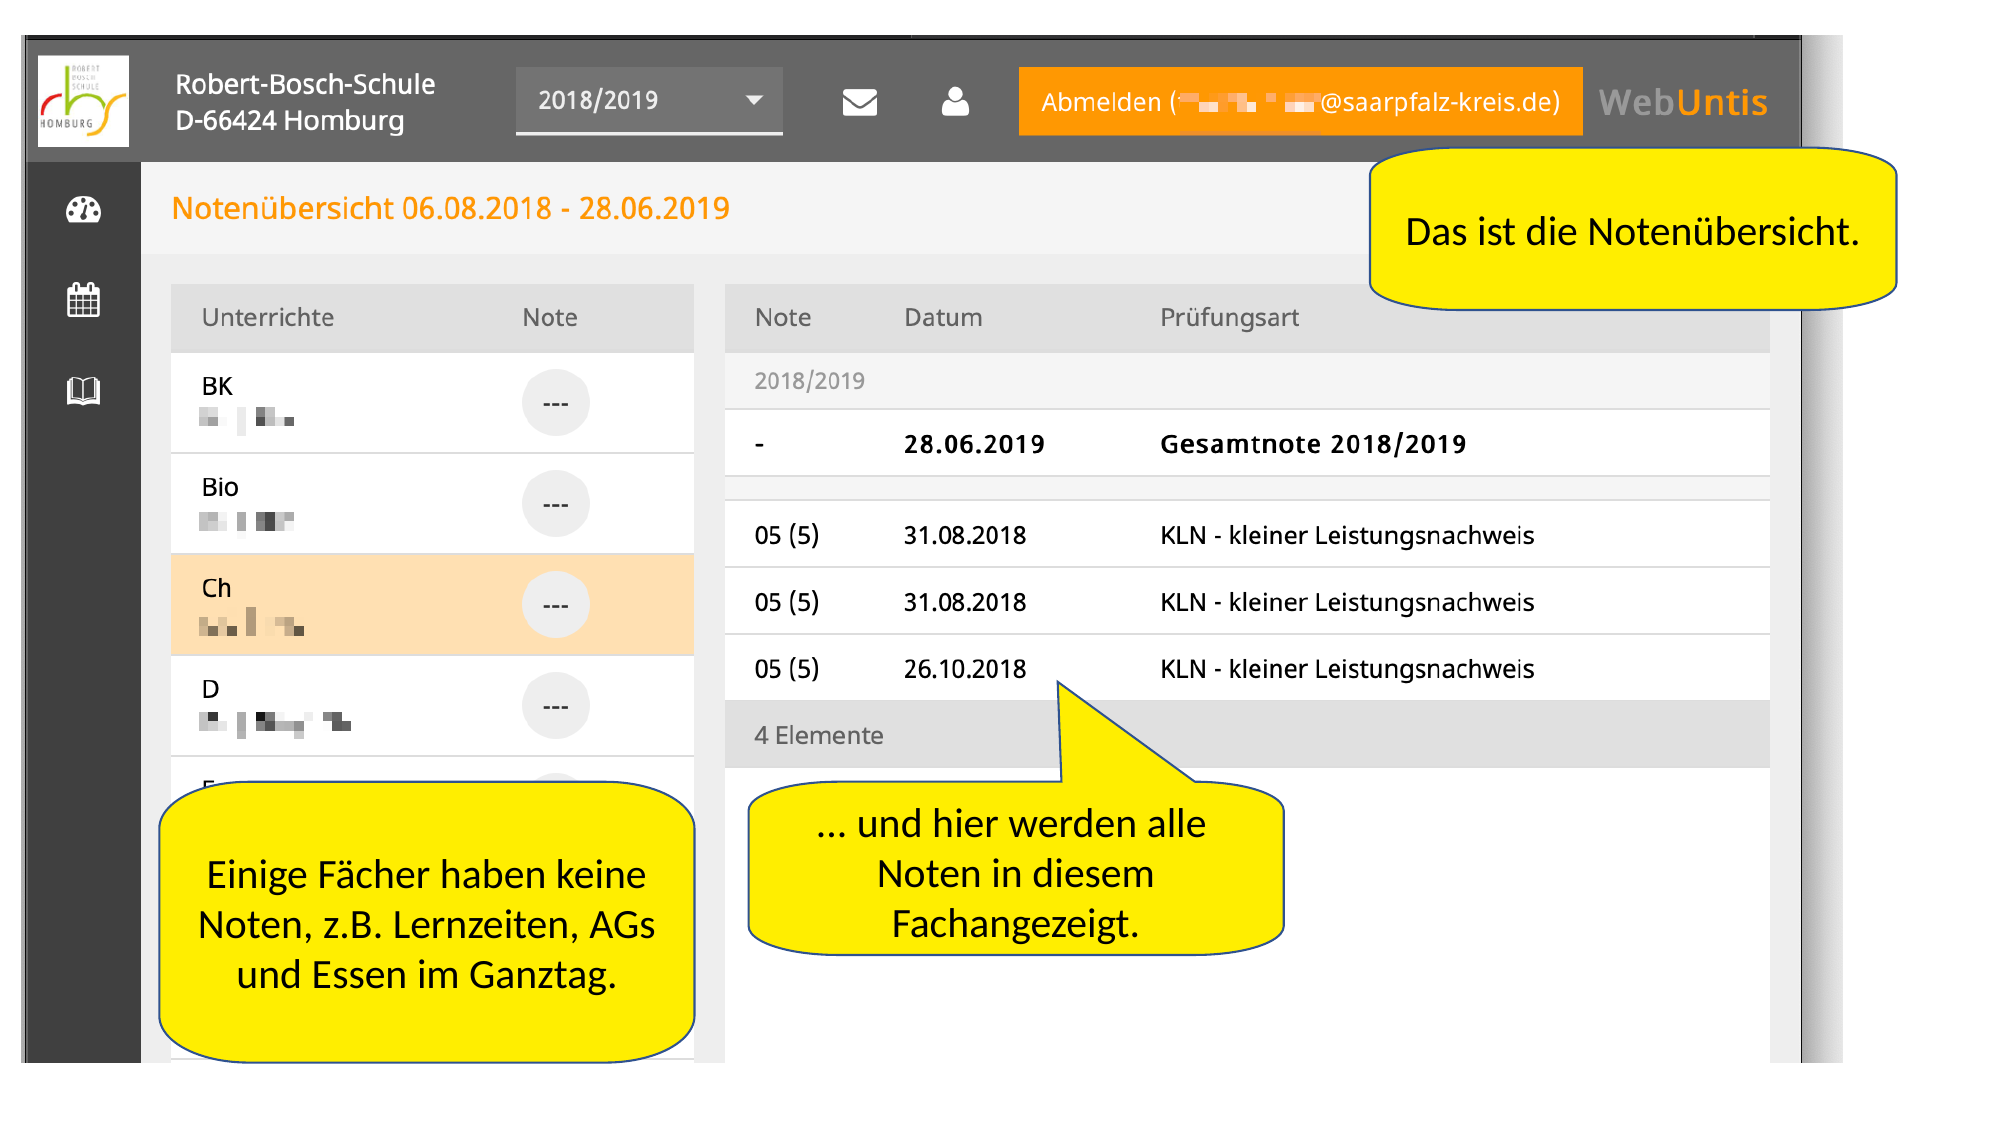

Das ist die Notenübersicht.
Einige Fächer haben keine Noten, z.B. Lernzeiten, AGs und Essen im Ganztag.
... und hier werden alle Noten in diesem Fachangezeigt.